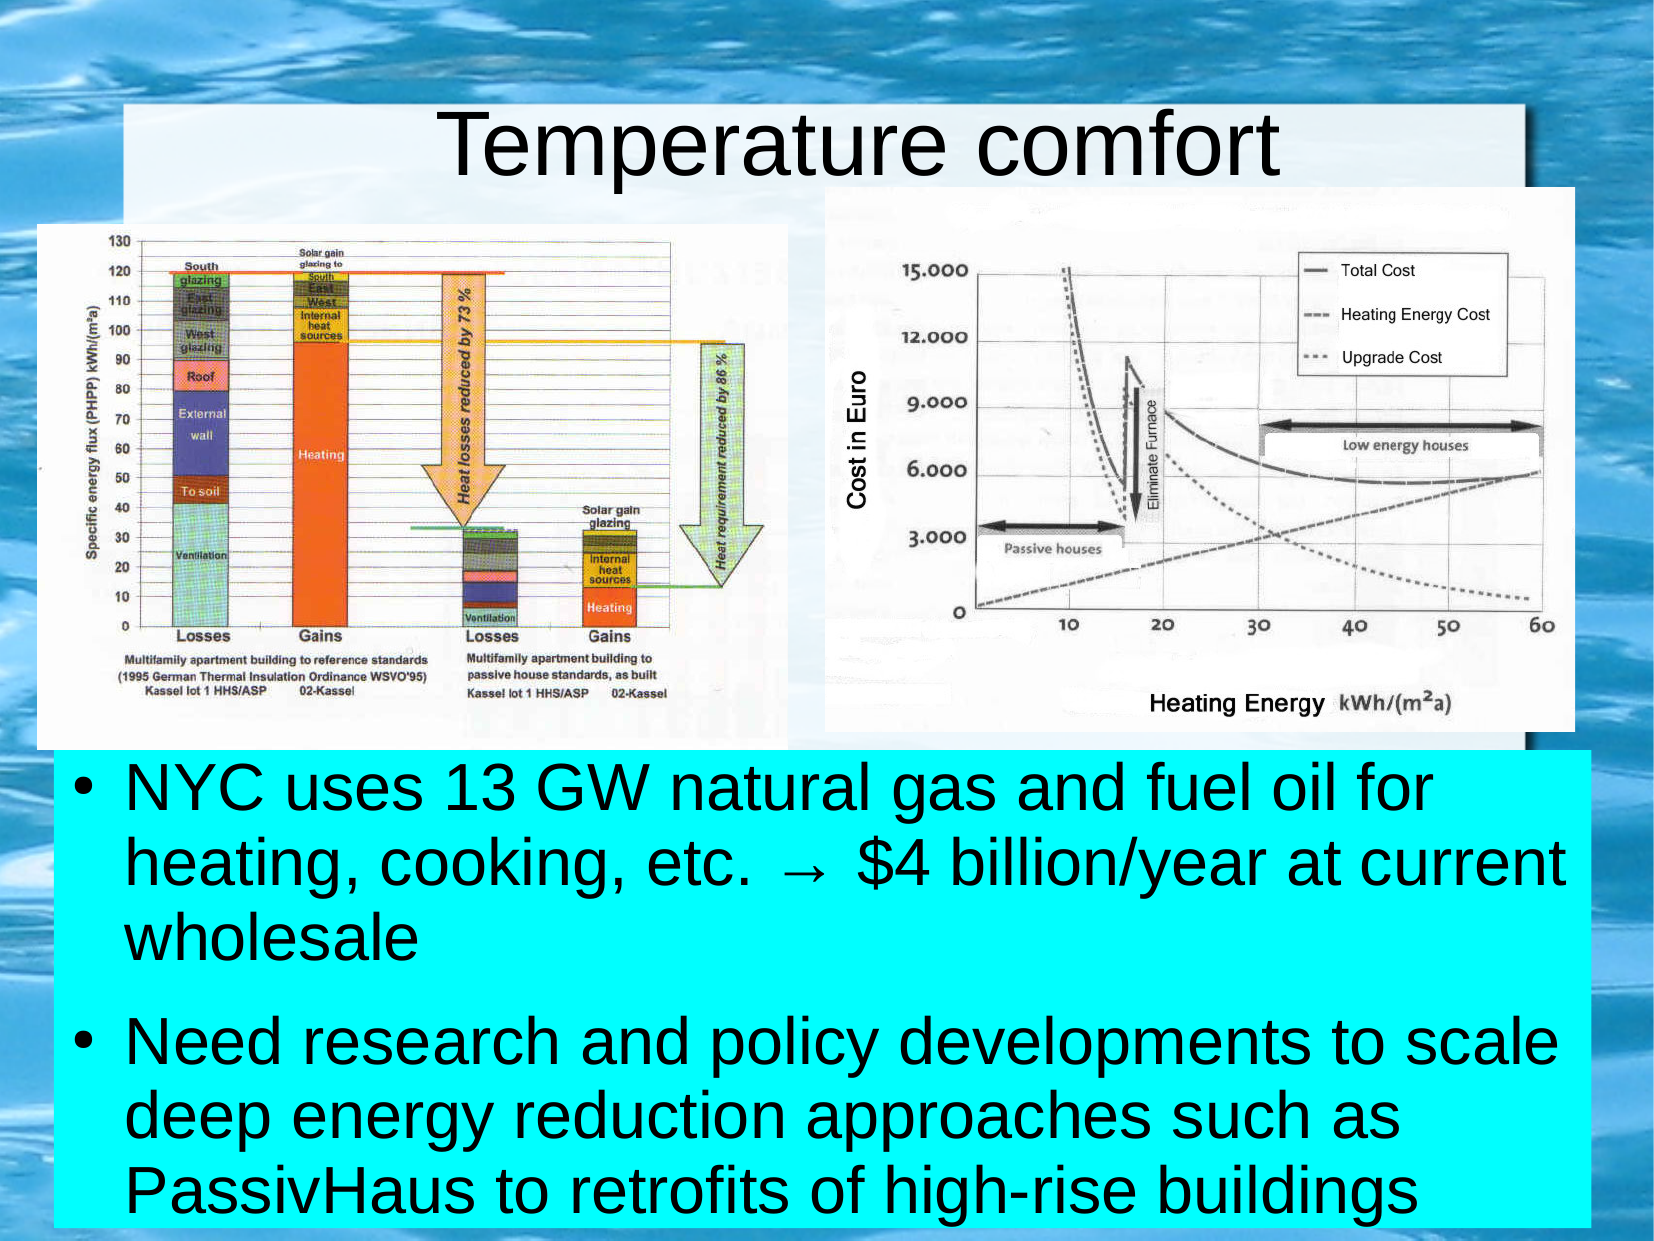

# Temperature comfort
NYC uses 13 GW natural gas and fuel oil for heating, cooking, etc. → $4 billion/year at current wholesale
Need research and policy developments to scale deep energy reduction approaches such as PassivHaus to retrofits of high-rise buildings